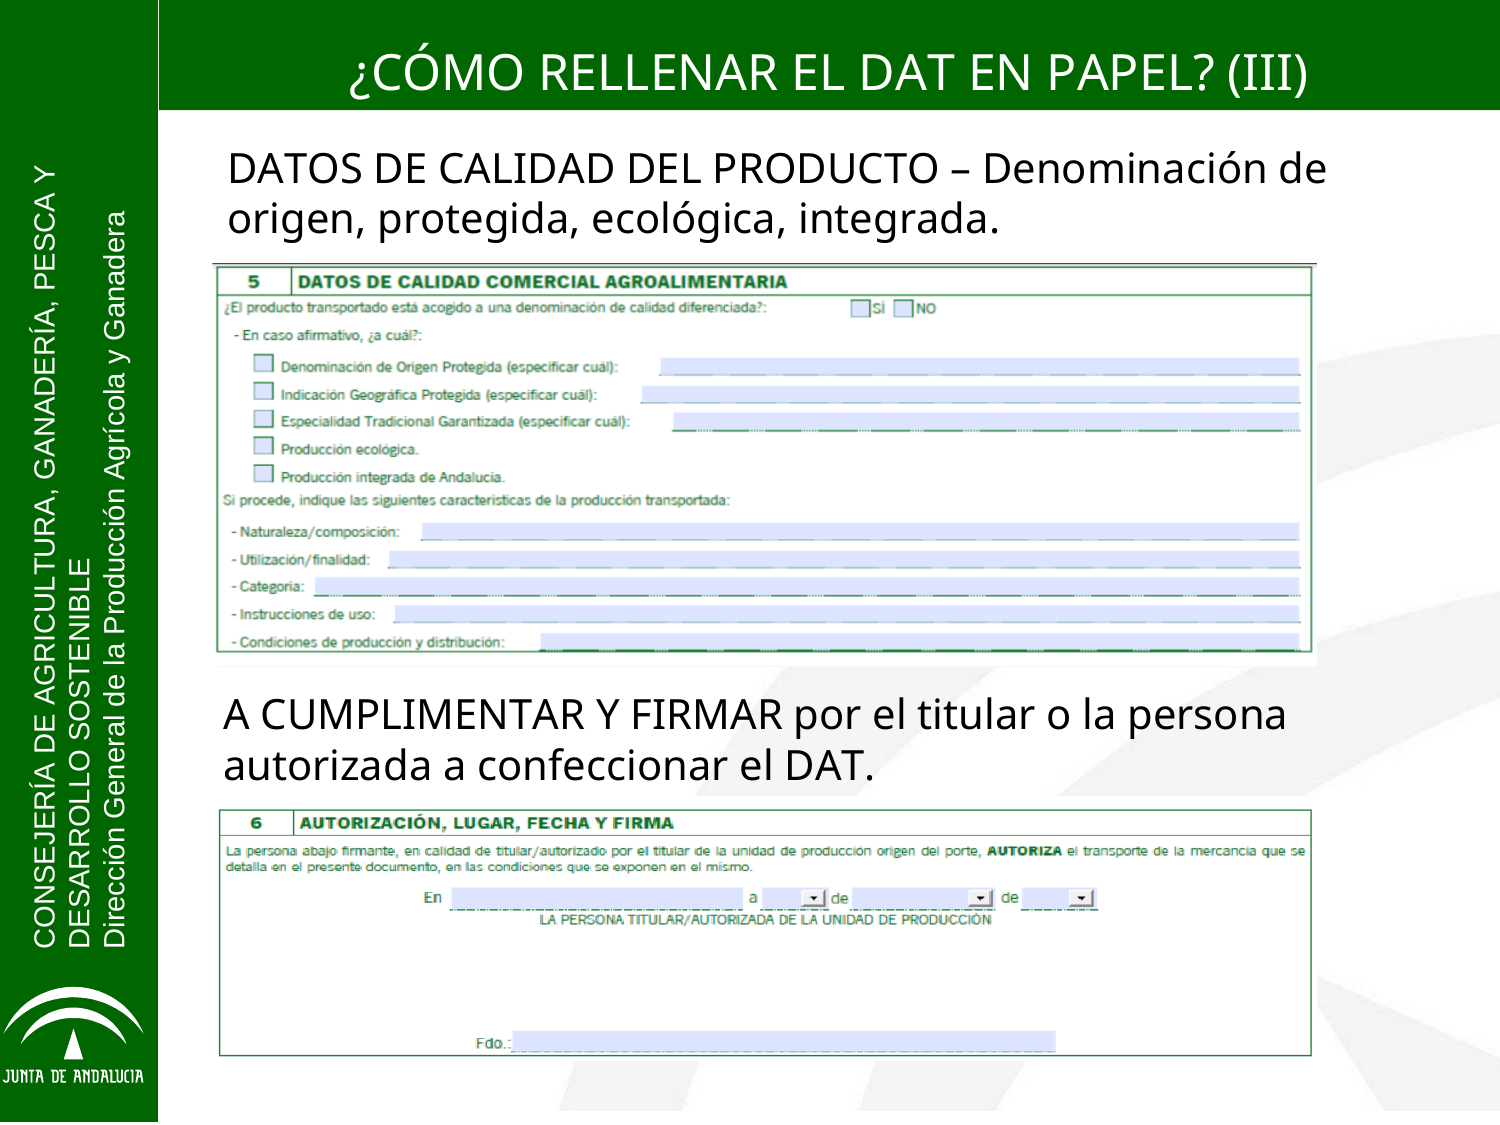

¿CÓMO RELLENAR EL DAT EN PAPEL? (III)
DATOS DE CALIDAD DEL PRODUCTO – Denominación de origen, protegida, ecológica, integrada.
A CUMPLIMENTAR Y FIRMAR por el titular o la persona autorizada a confeccionar el DAT.